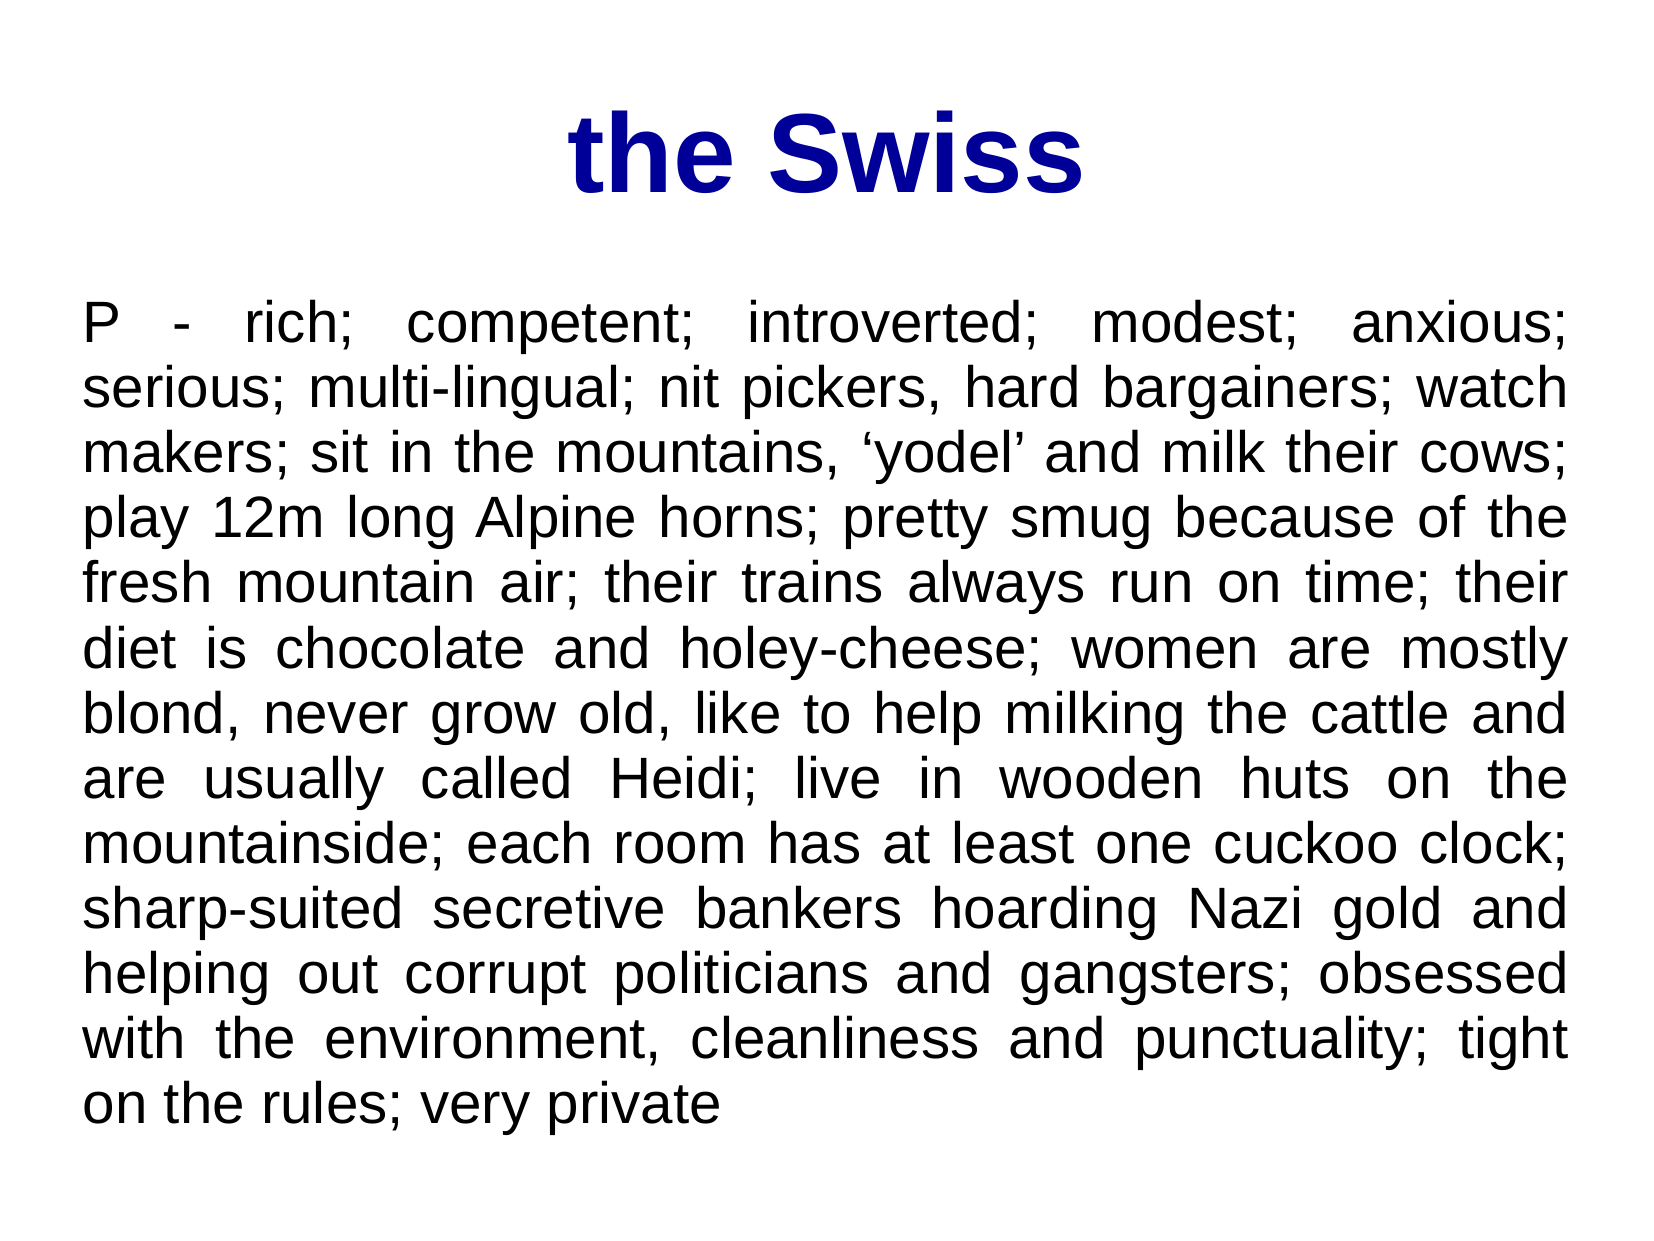

# the Swiss
P - rich; competent; introverted; modest; anxious; serious; multi-lingual; nit pickers, hard bargainers; watch makers; sit in the mountains, ‘yodel’ and milk their cows; play 12m long Alpine horns; pretty smug because of the fresh mountain air; their trains always run on time; their diet is chocolate and holey-cheese; women are mostly blond, never grow old, like to help milking the cattle and are usually called Heidi; live in wooden huts on the mountainside; each room has at least one cuckoo clock; sharp-suited secretive bankers hoarding Nazi gold and helping out corrupt politicians and gangsters; obsessed with the environment, cleanliness and punctuality; tight on the rules; very private